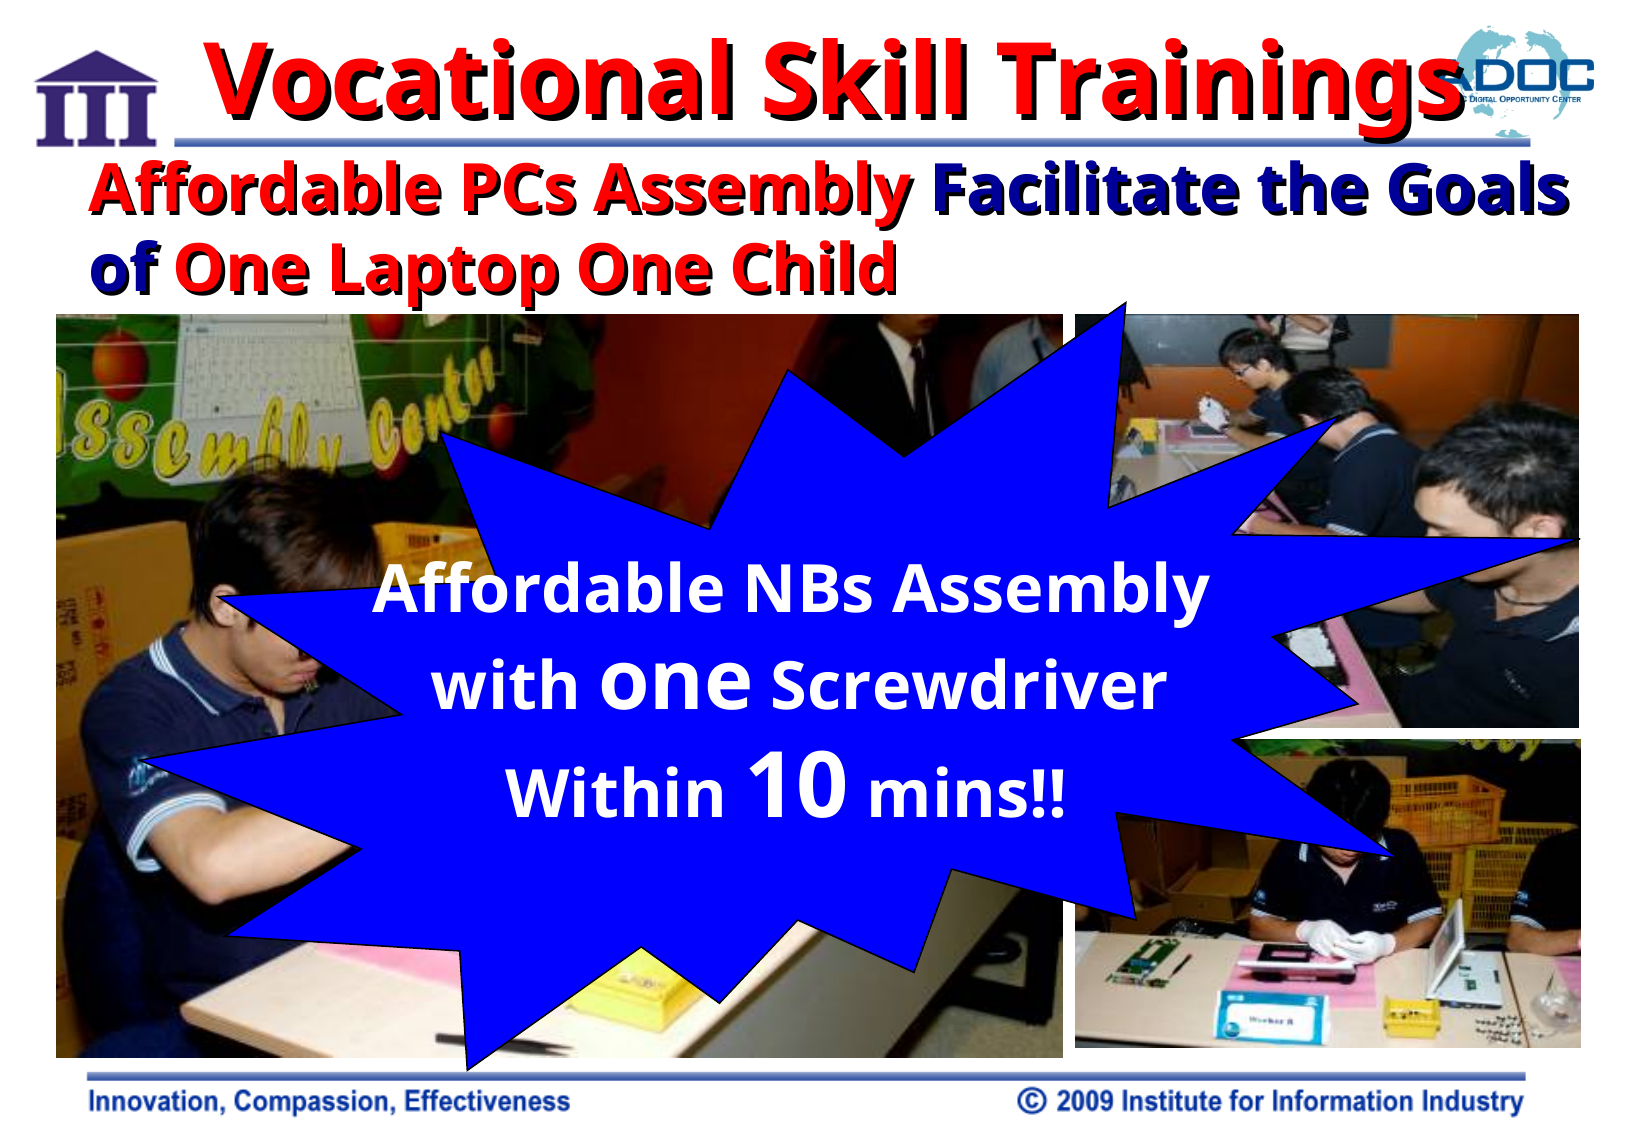

# Vocational Skill Trainings
Affordable PCs Assembly Facilitate the Goals of One Laptop One Child
Affordable NBs Assembly
 with one Screwdriver
Within 10 mins!!